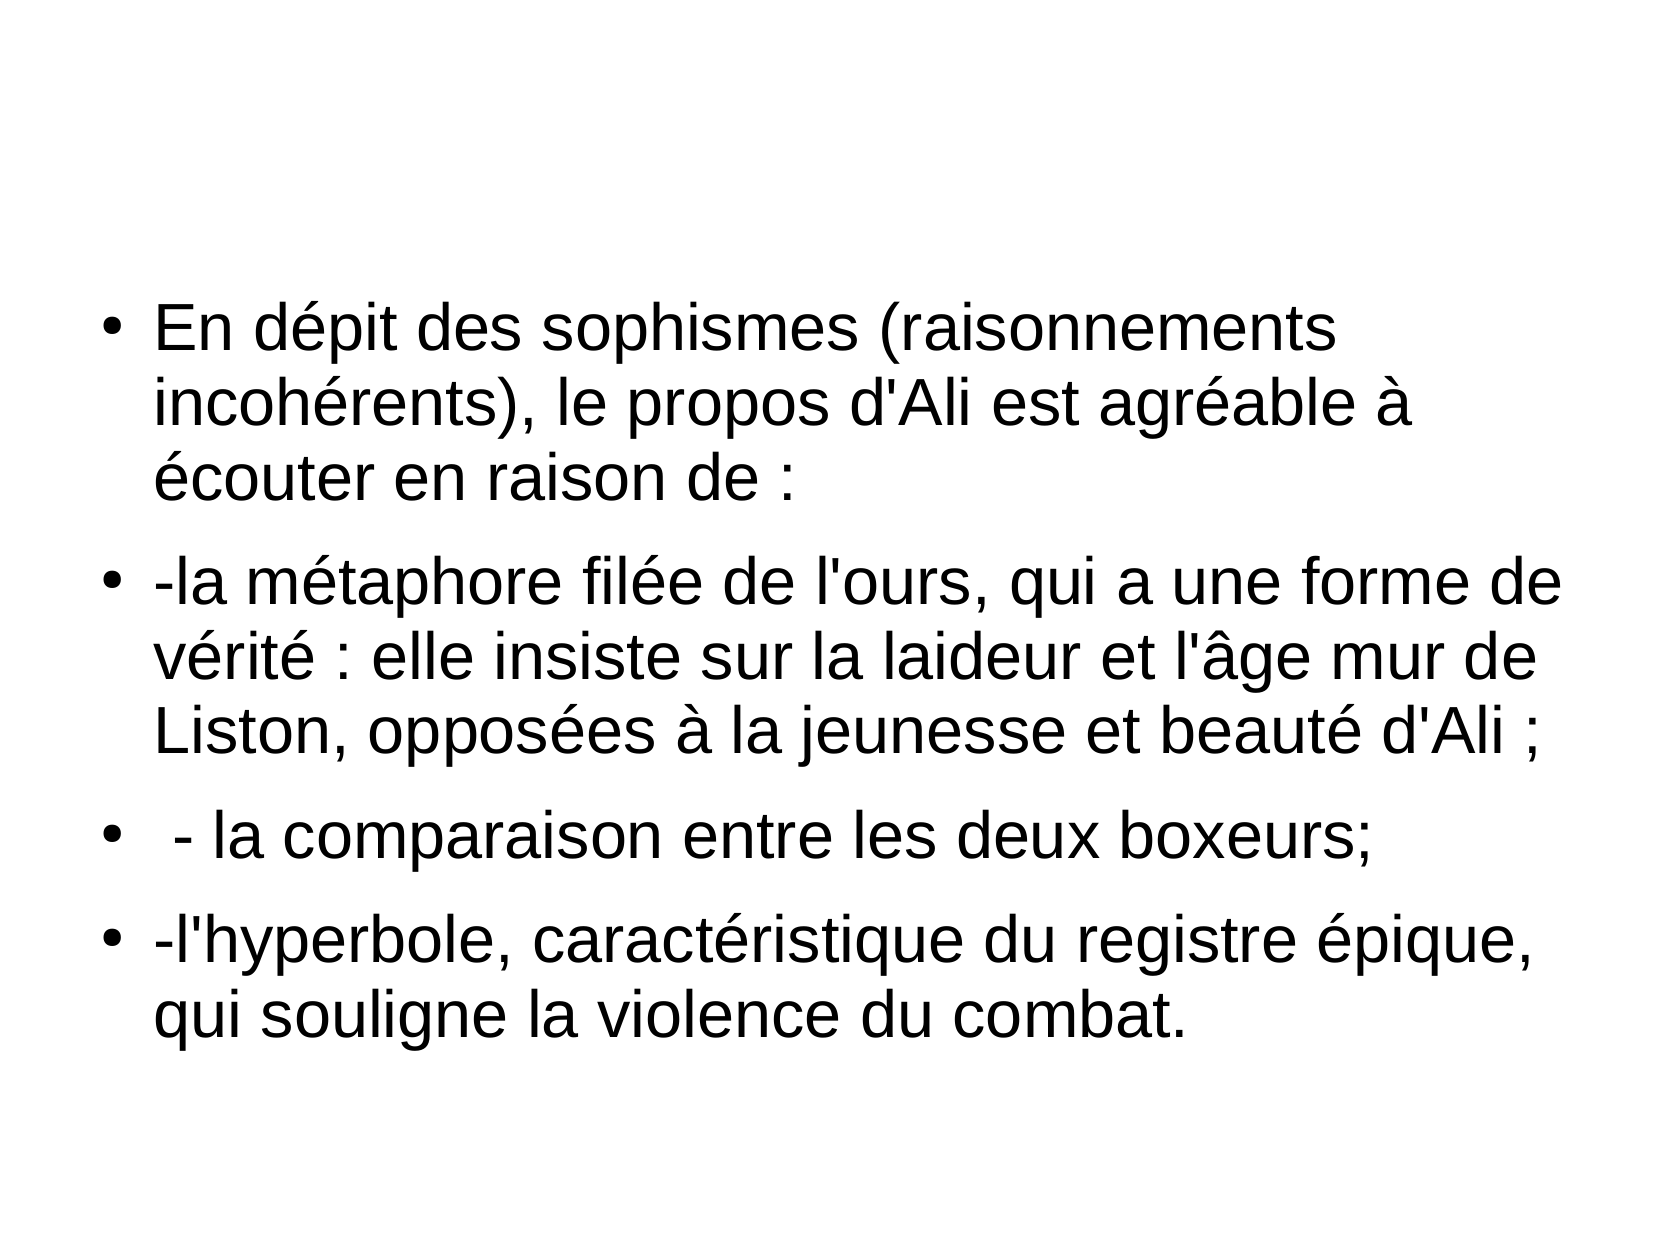

#
En dépit des sophismes (raisonnements incohérents), le propos d'Ali est agréable à écouter en raison de :
-la métaphore filée de l'ours, qui a une forme de vérité : elle insiste sur la laideur et l'âge mur de Liston, opposées à la jeunesse et beauté d'Ali ;
 - la comparaison entre les deux boxeurs;
-l'hyperbole, caractéristique du registre épique, qui souligne la violence du combat.